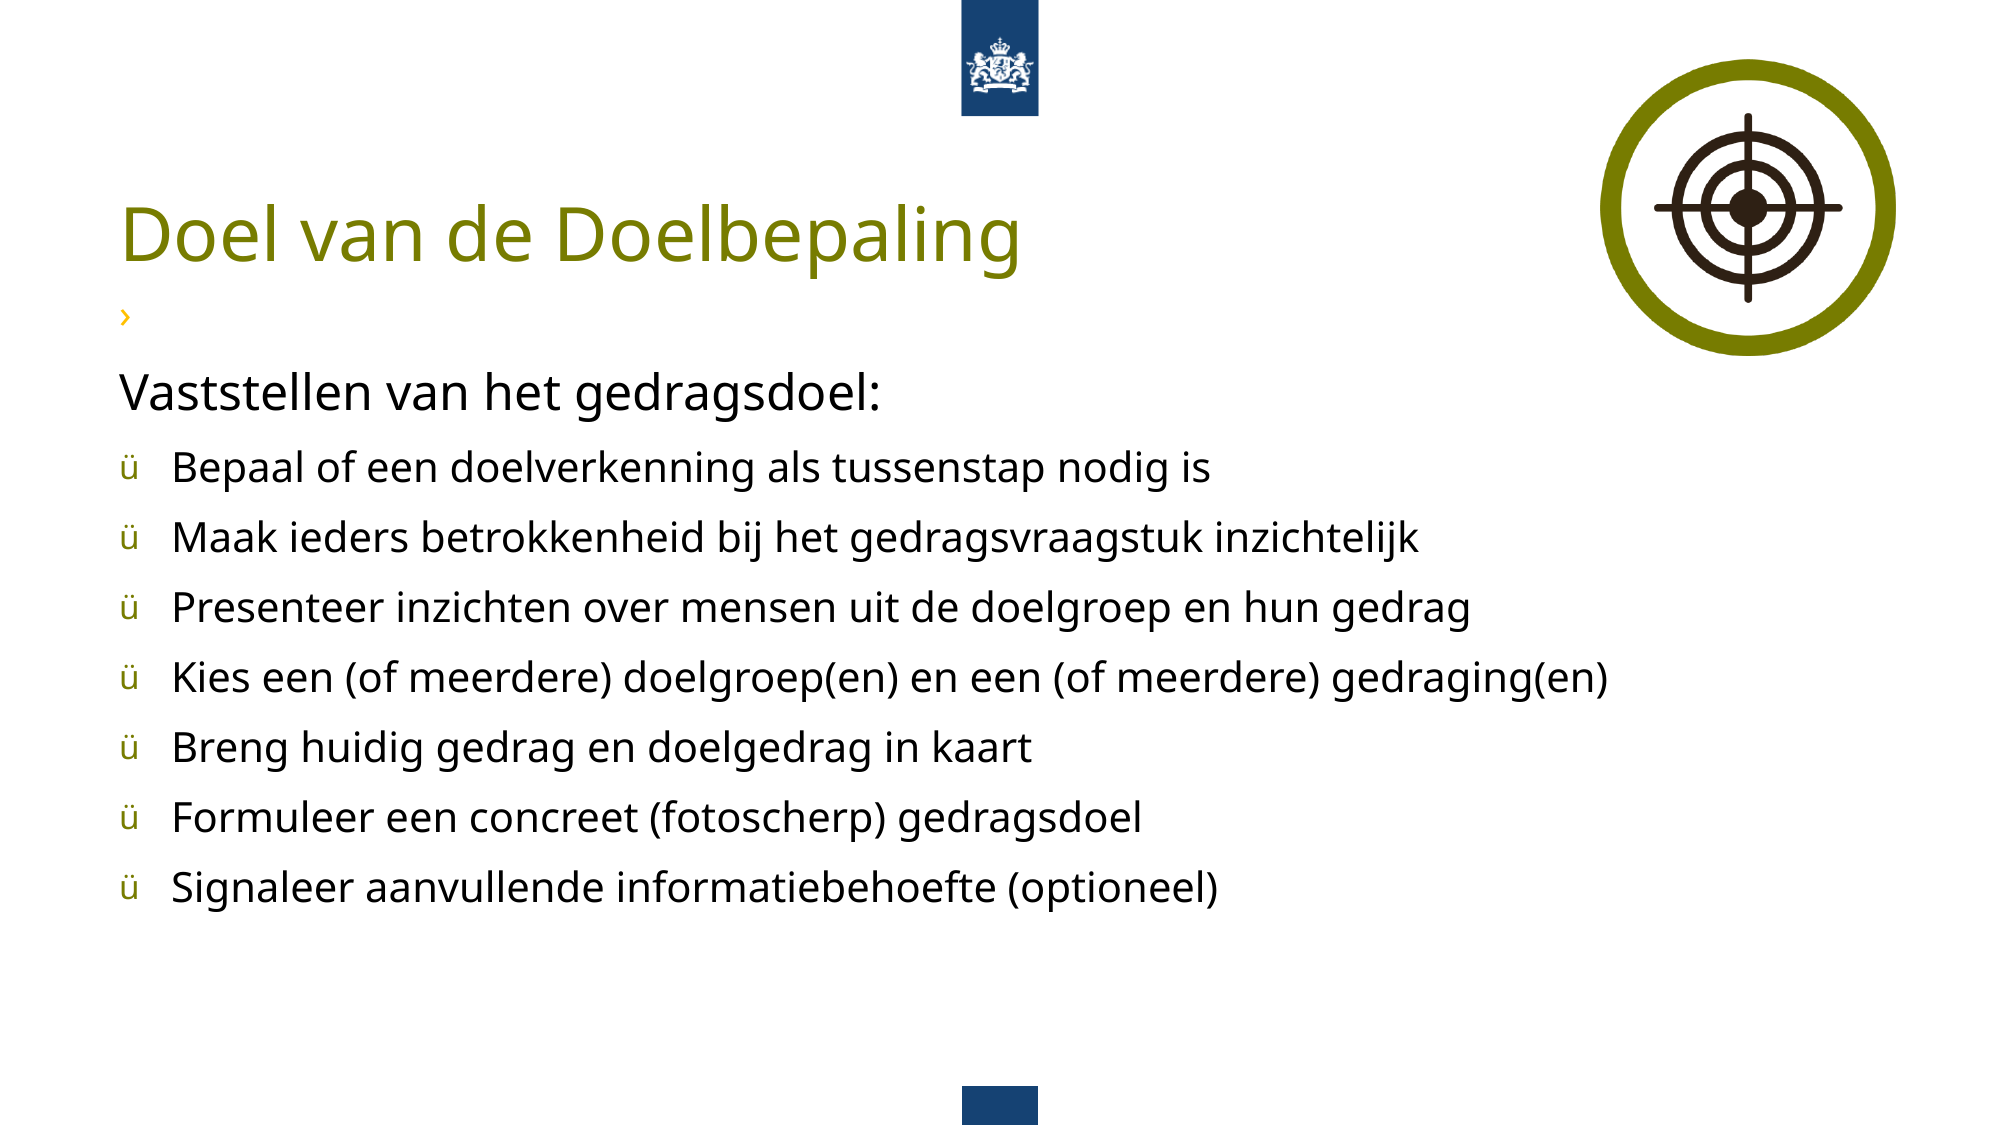

Doel van de Doelbepaling
# Vaststellen van het gedragsdoel:
Bepaal of een doelverkenning als tussenstap nodig is
Maak ieders betrokkenheid bij het gedragsvraagstuk inzichtelijk
Presenteer inzichten over mensen uit de doelgroep en hun gedrag
Kies een (of meerdere) doelgroep(en) en een (of meerdere) gedraging(en)
Breng huidig gedrag en doelgedrag in kaart
Formuleer een concreet (fotoscherp) gedragsdoel
Signaleer aanvullende informatiebehoefte (optioneel)